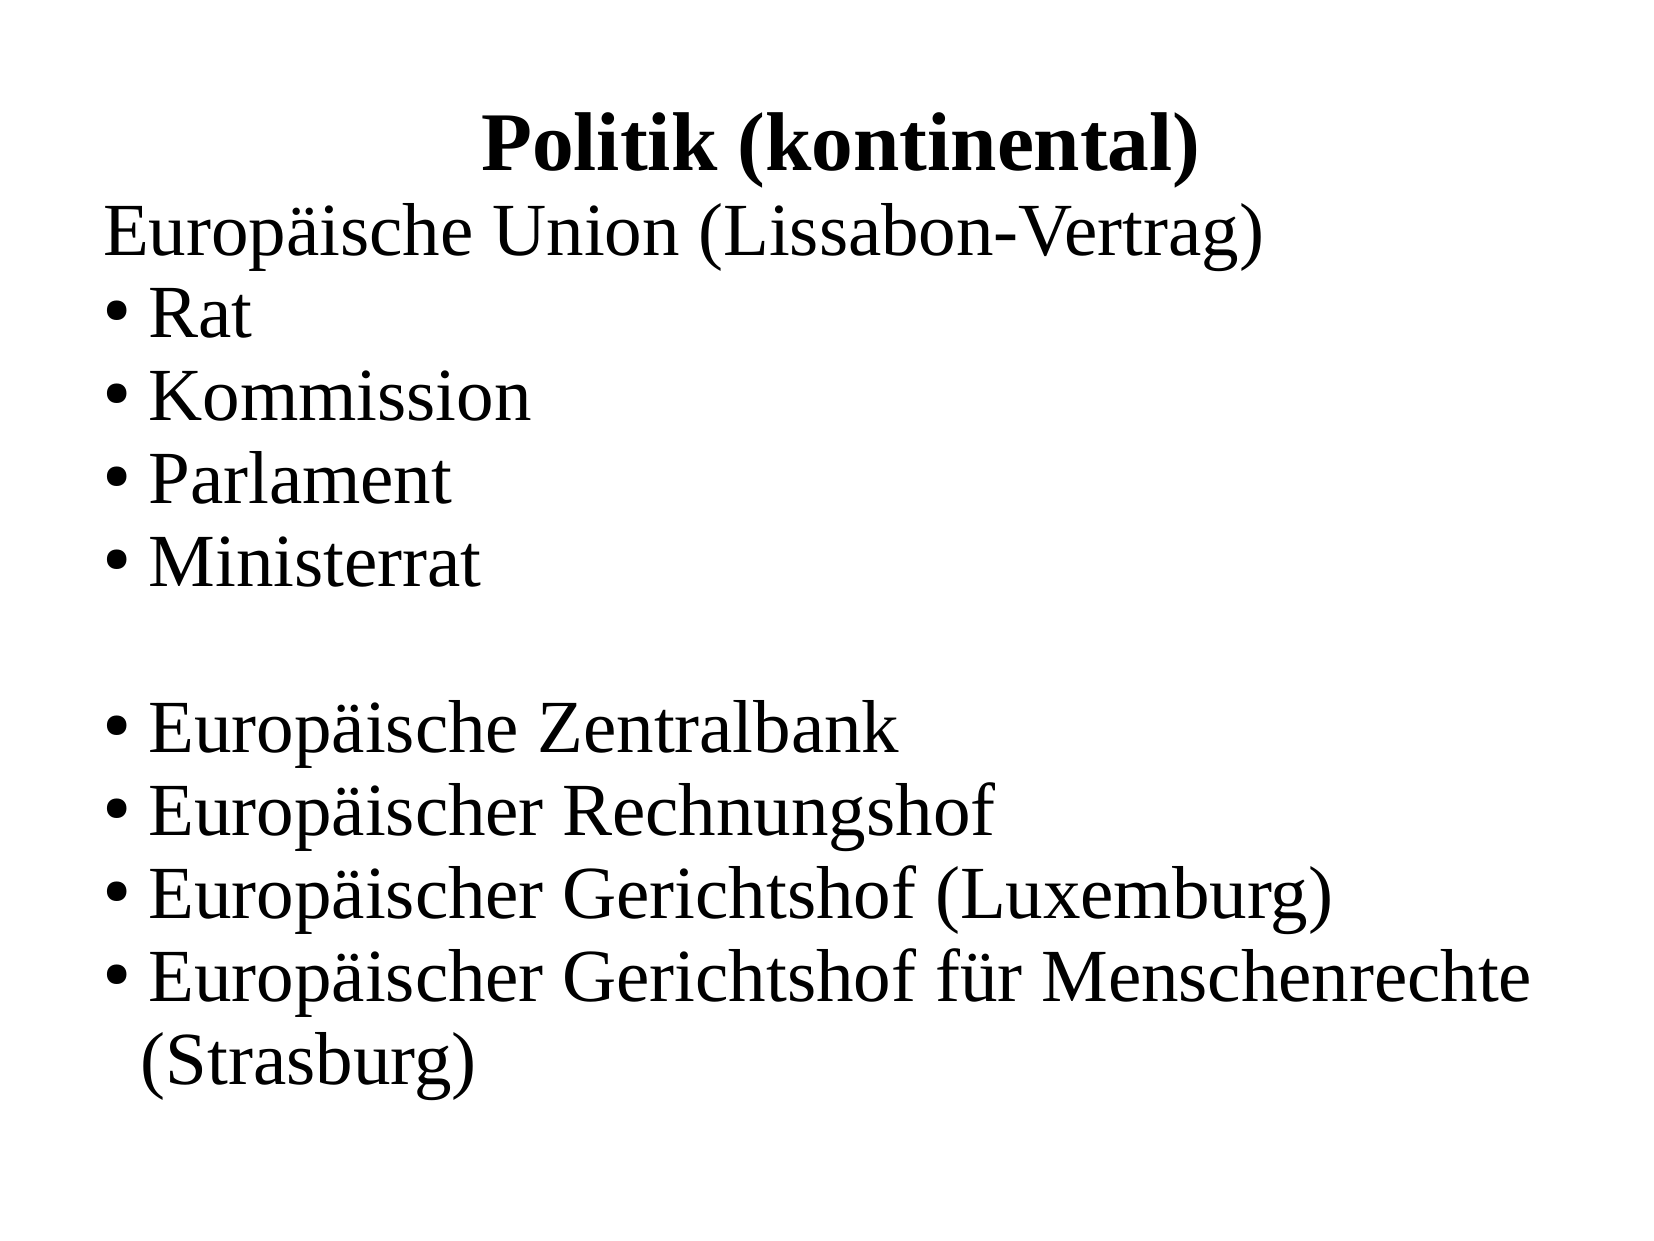

Politik (kontinental)
Europäische Union (Lissabon-Vertrag)
 Rat
 Kommission
 Parlament
 Ministerrat
 Europäische Zentralbank
 Europäischer Rechnungshof
 Europäischer Gerichtshof (Luxemburg)
 Europäischer Gerichtshof für Menschenrechte (Strasburg)